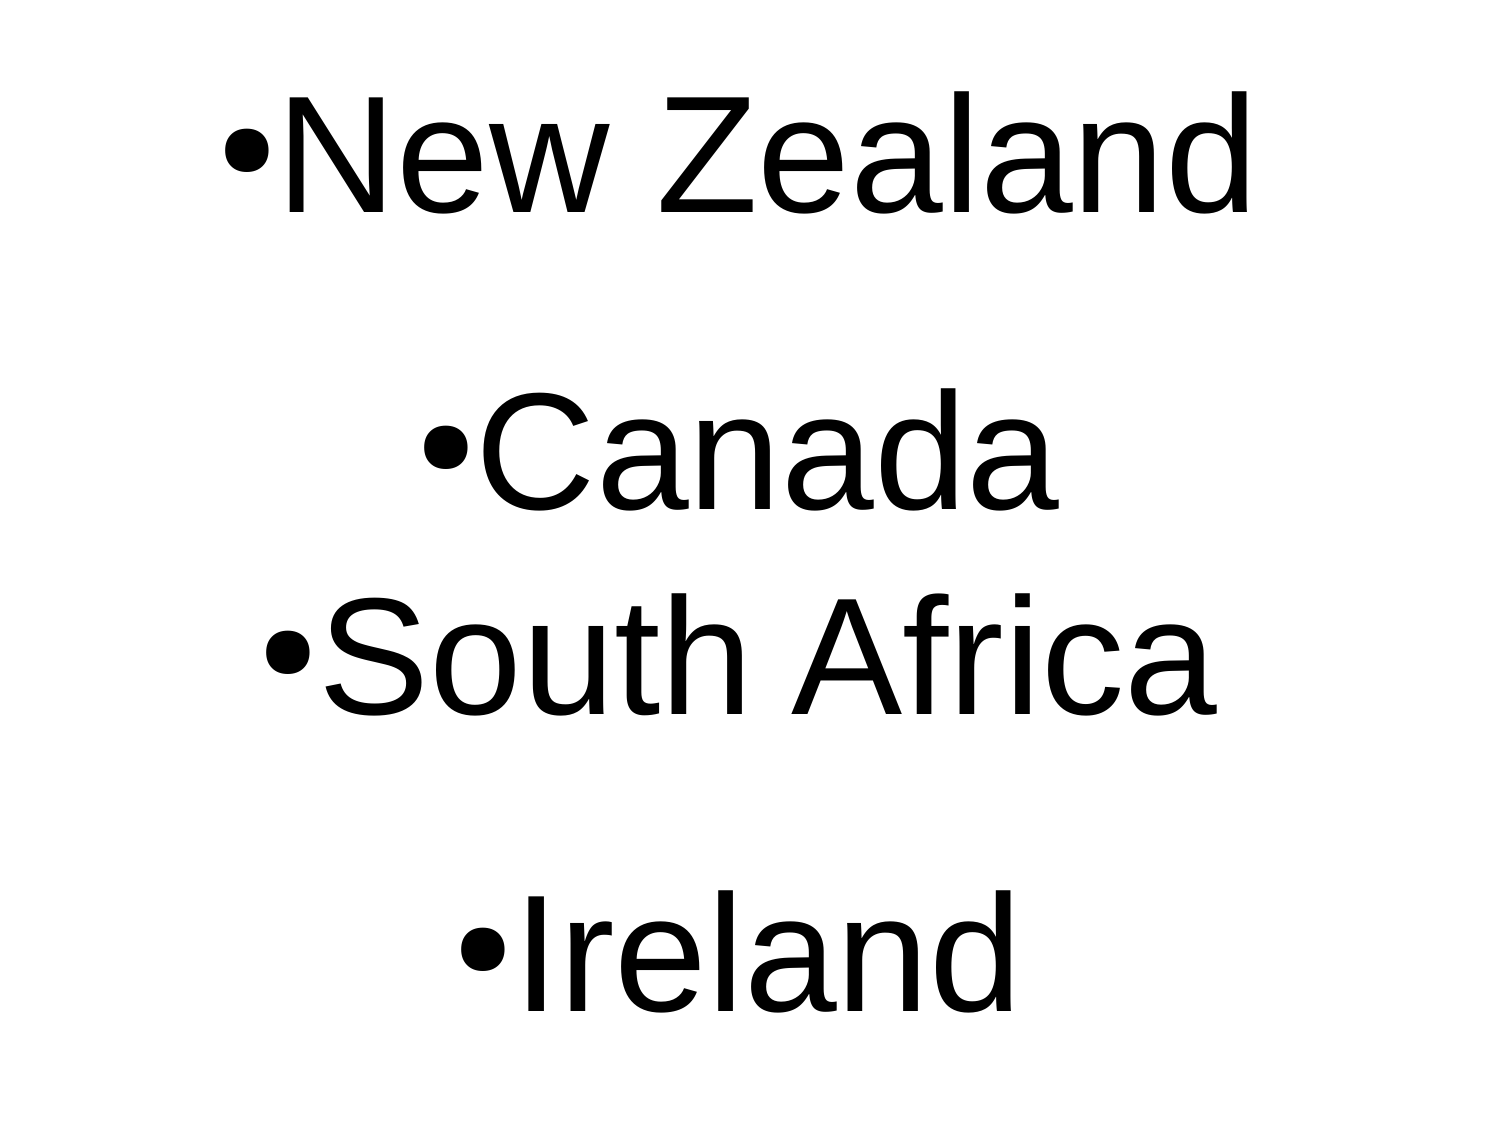

| New Zealand |
| --- |
| Canada |
| South Africa |
| Ireland |